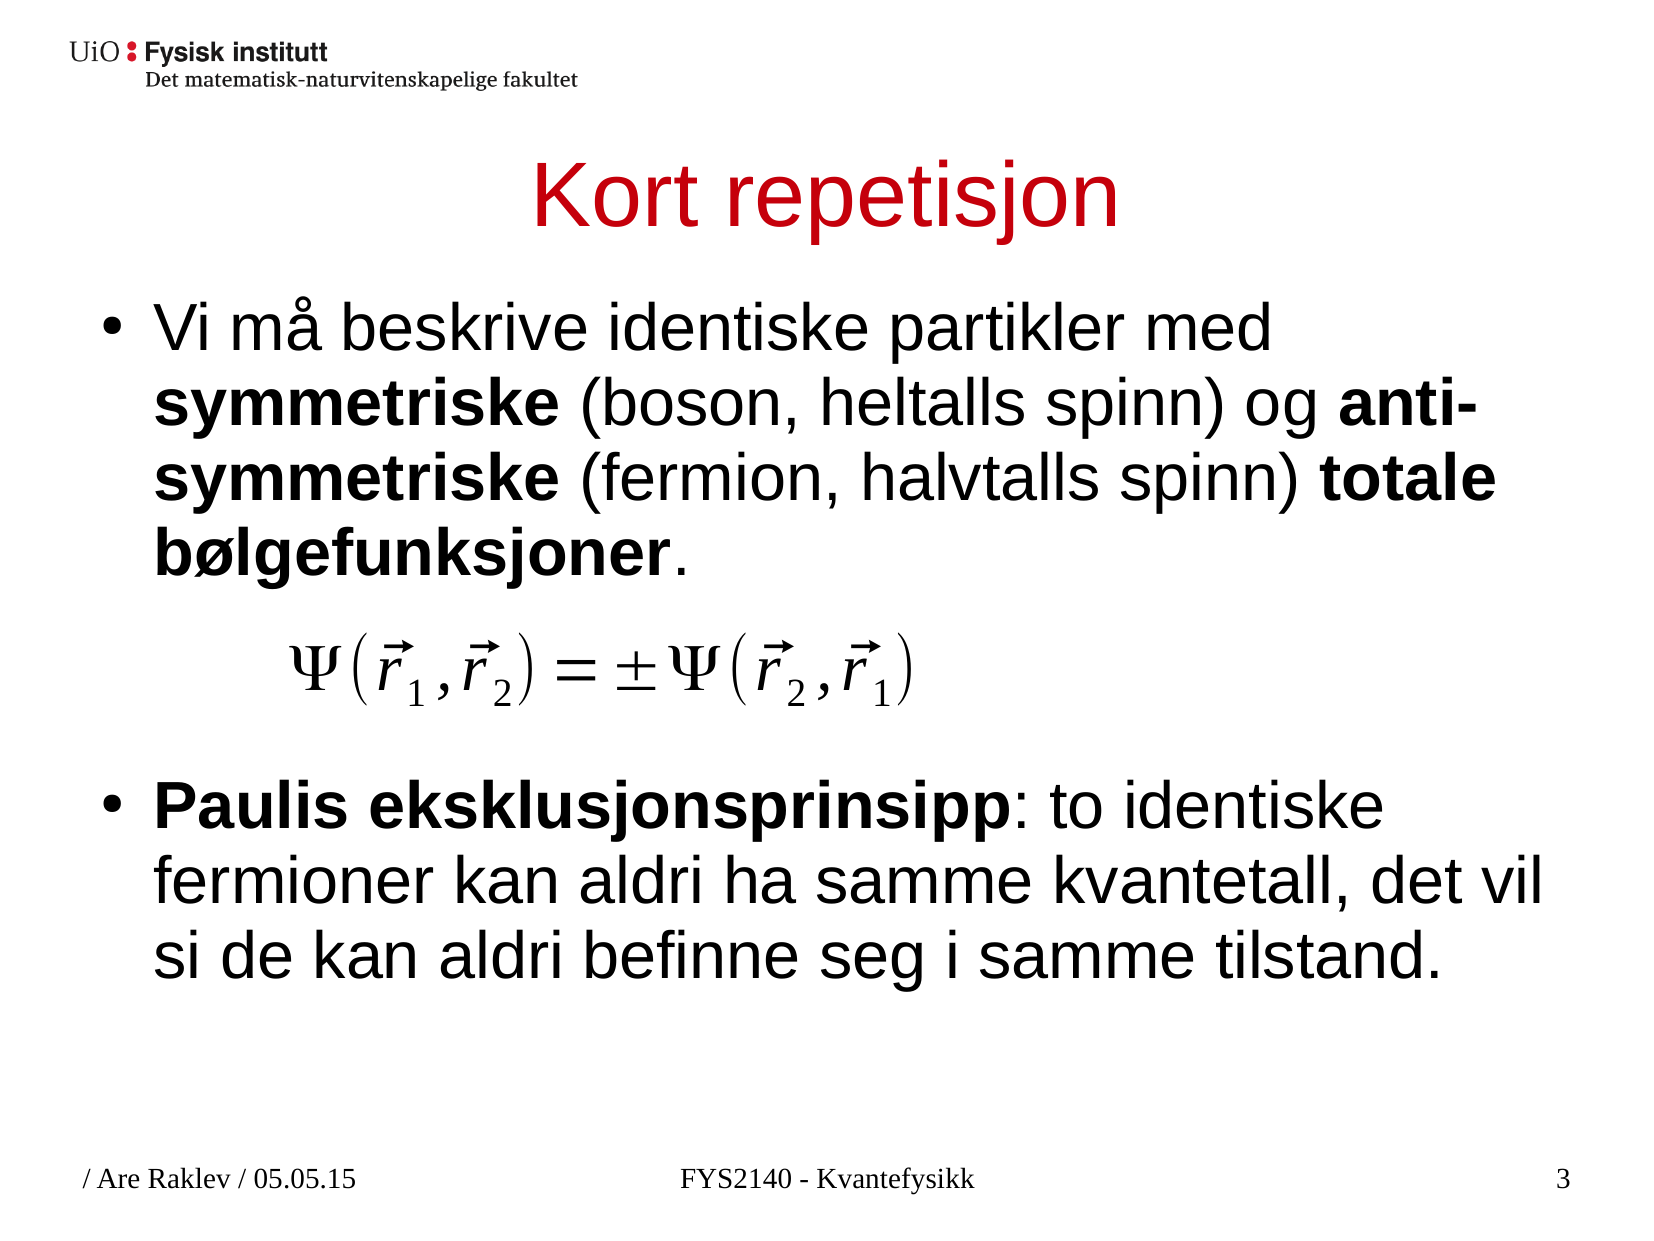

# Kort repetisjon
Vi må beskrive identiske partikler med symmetriske (boson, heltalls spinn) og anti-symmetriske (fermion, halvtalls spinn) totale bølgefunksjoner.
Paulis eksklusjonsprinsipp: to identiske fermioner kan aldri ha samme kvantetall, det vil si de kan aldri befinne seg i samme tilstand.
/ Are Raklev / 05.05.15
FYS2140 - Kvantefysikk
3